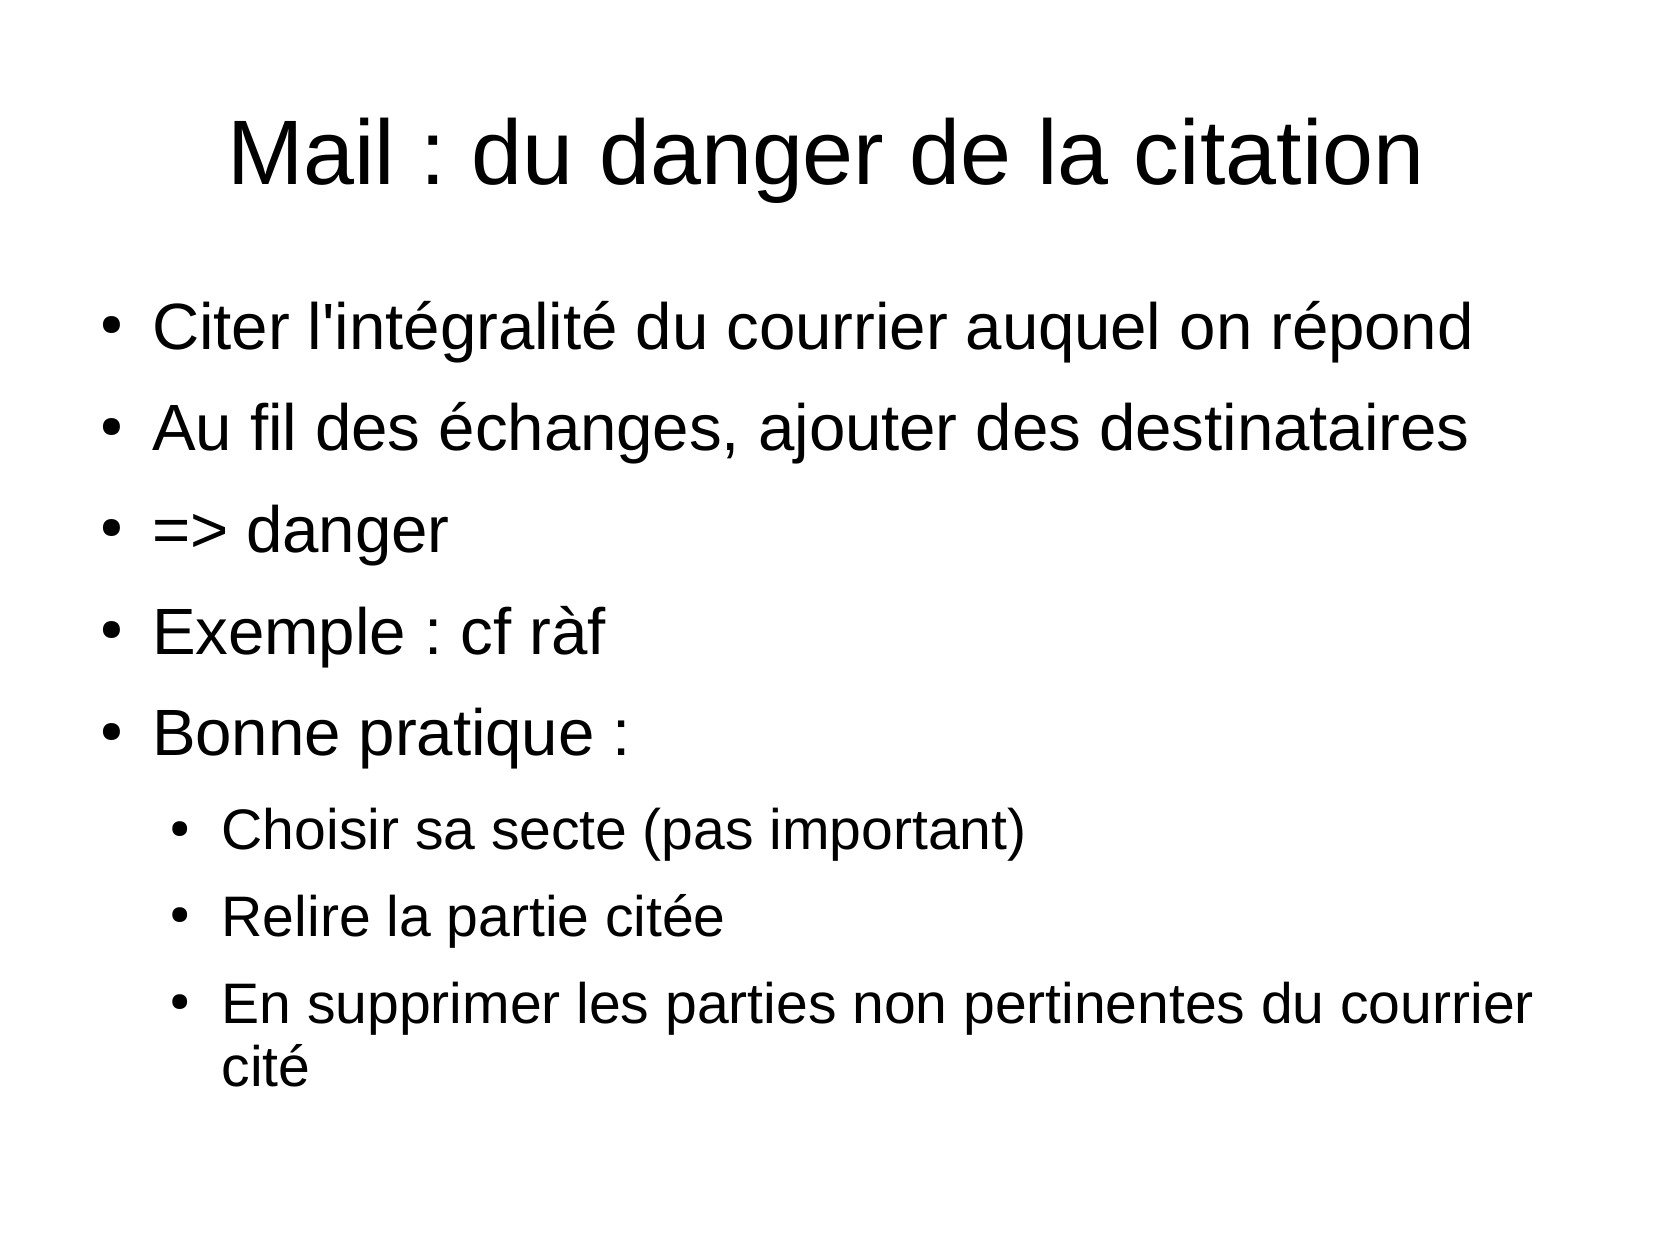

# Mail : du danger de la citation
Citer l'intégralité du courrier auquel on répond
Au fil des échanges, ajouter des destinataires
=> danger
Exemple : cf ràf
Bonne pratique :
Choisir sa secte (pas important)
Relire la partie citée
En supprimer les parties non pertinentes du courrier cité